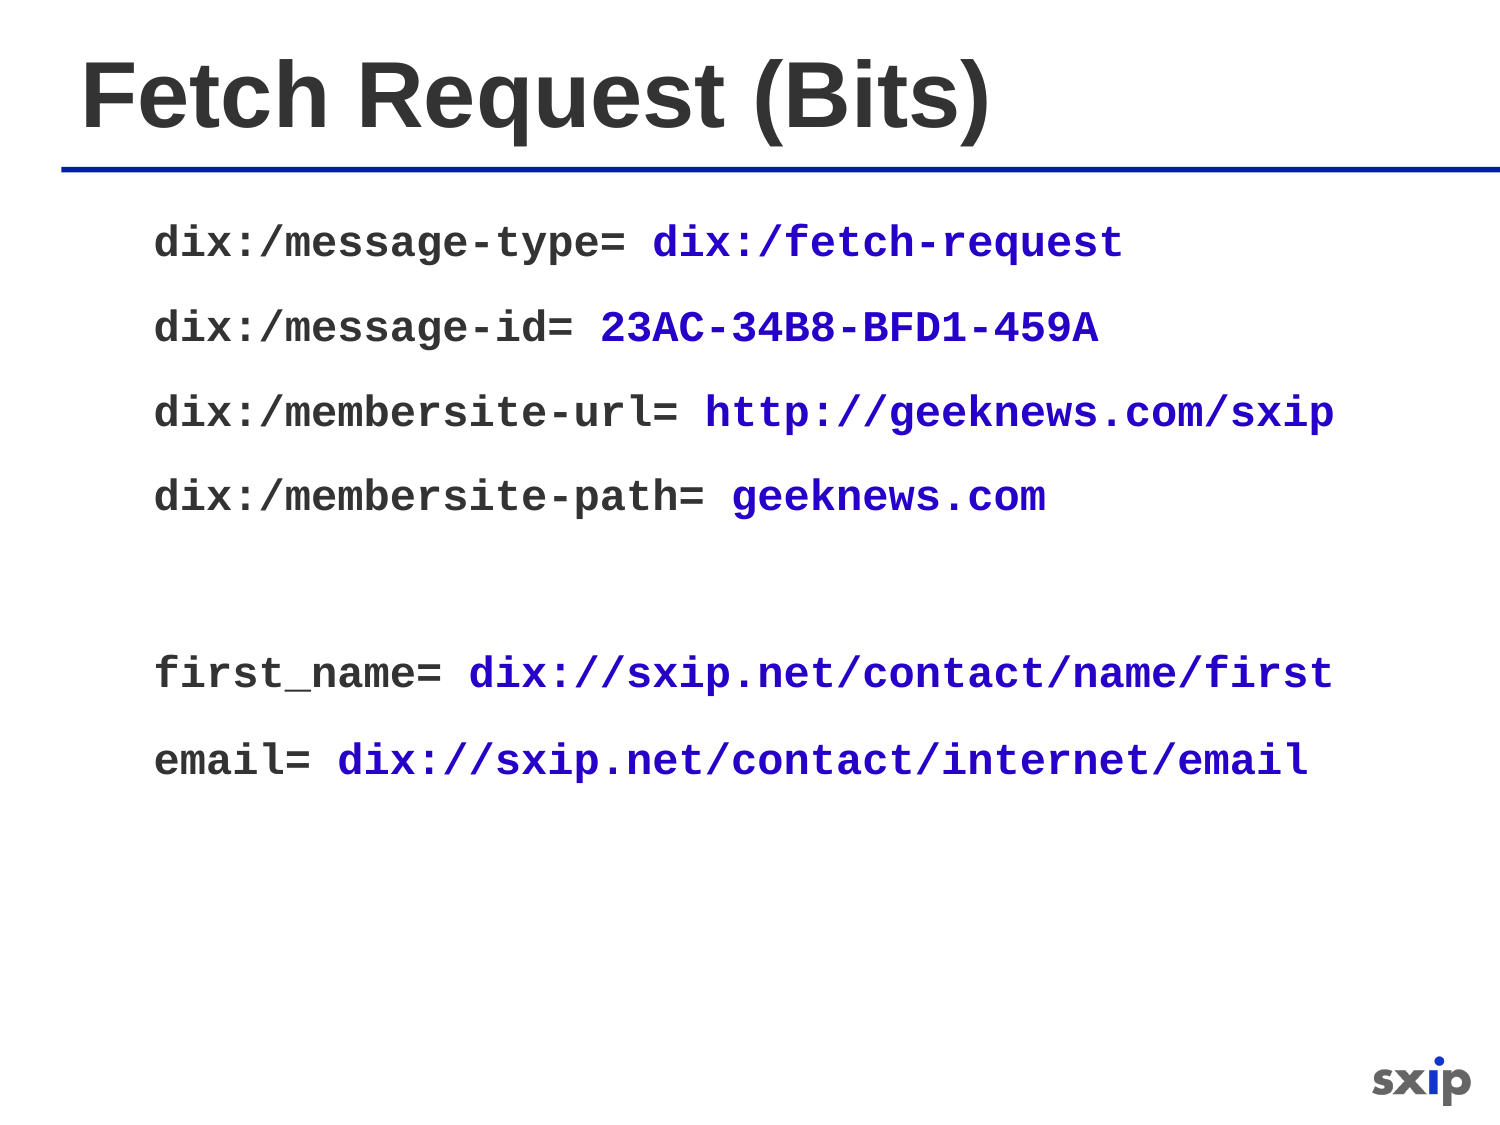

# Fetch Request (Bits)
dix:/message-type= dix:/fetch-request
dix:/message-id= 23AC-34B8-BFD1-459A
dix:/membersite-url= http://geeknews.com/sxip
dix:/membersite-path= geeknews.com
first_name= dix://sxip.net/contact/name/first
email= dix://sxip.net/contact/internet/email